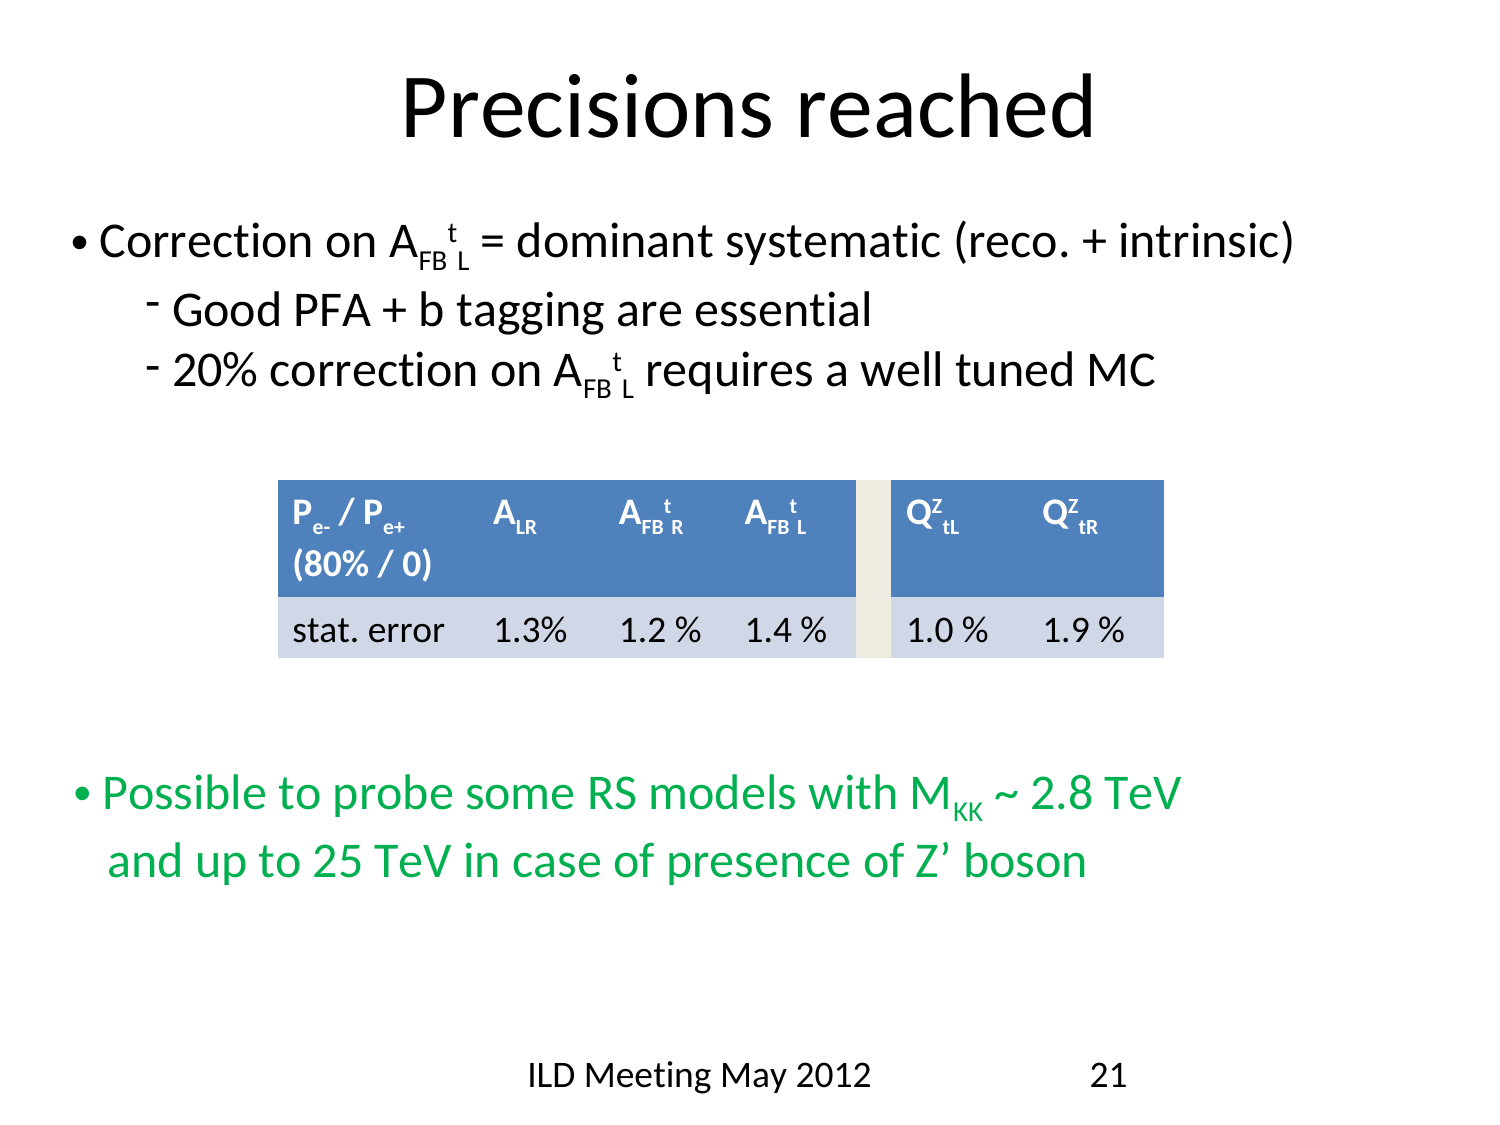

# Precisions reached
 Correction on AFBtL = dominant systematic (reco. + intrinsic)
 Good PFA + b tagging are essential
 20% correction on AFBtL requires a well tuned MC
| Pe- / Pe+ (80% / 0) | ALR | AFBtR | AFBtL | | QZtL | QZtR |
| --- | --- | --- | --- | --- | --- | --- |
| stat. error | 1.3% | 1.2 % | 1.4 % | | 1.0 % | 1.9 % |
 Possible to probe some RS models with MKK ~ 2.8 TeV
 and up to 25 TeV in case of presence of Z’ boson
21
ILD Meeting May 2012